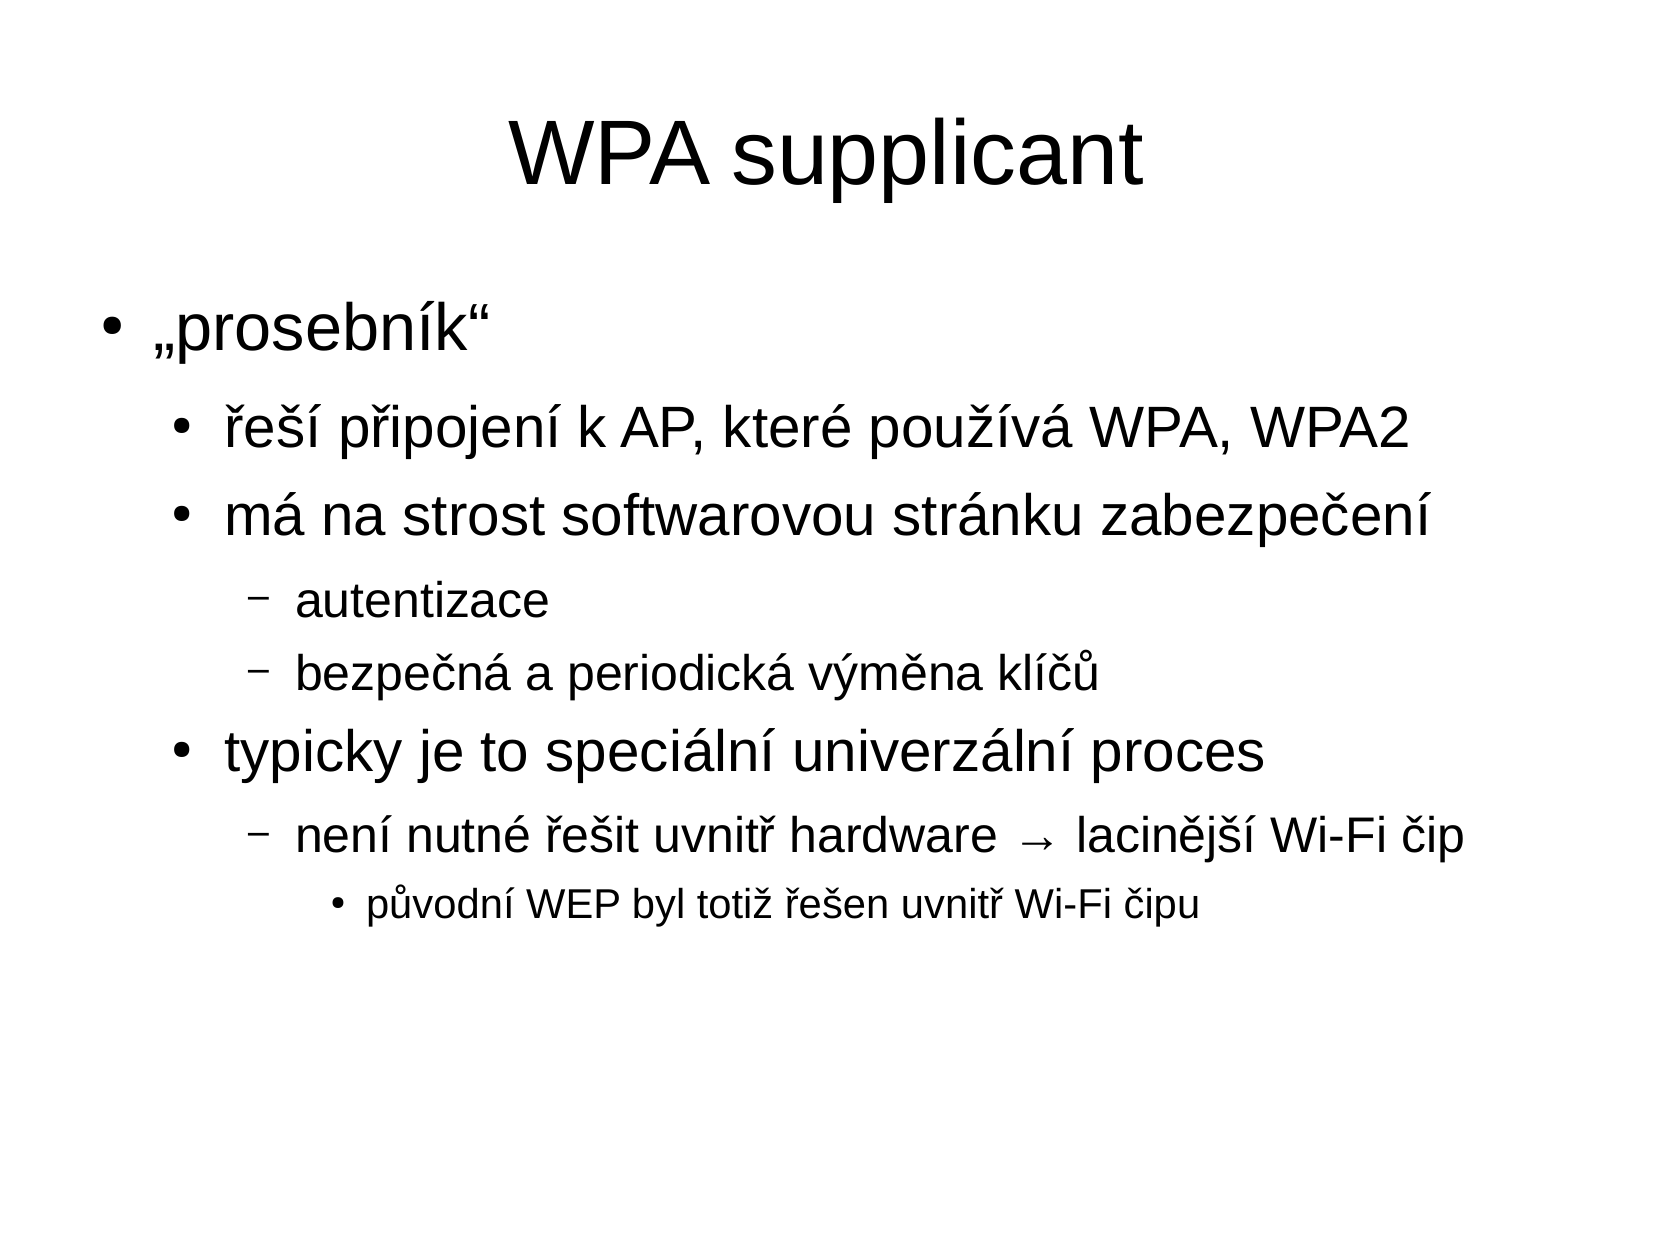

# WPA supplicant
„prosebník“
řeší připojení k AP, které používá WPA, WPA2
má na strost softwarovou stránku zabezpečení
autentizace
bezpečná a periodická výměna klíčů
typicky je to speciální univerzální proces
není nutné řešit uvnitř hardware → lacinější Wi-Fi čip
původní WEP byl totiž řešen uvnitř Wi-Fi čipu